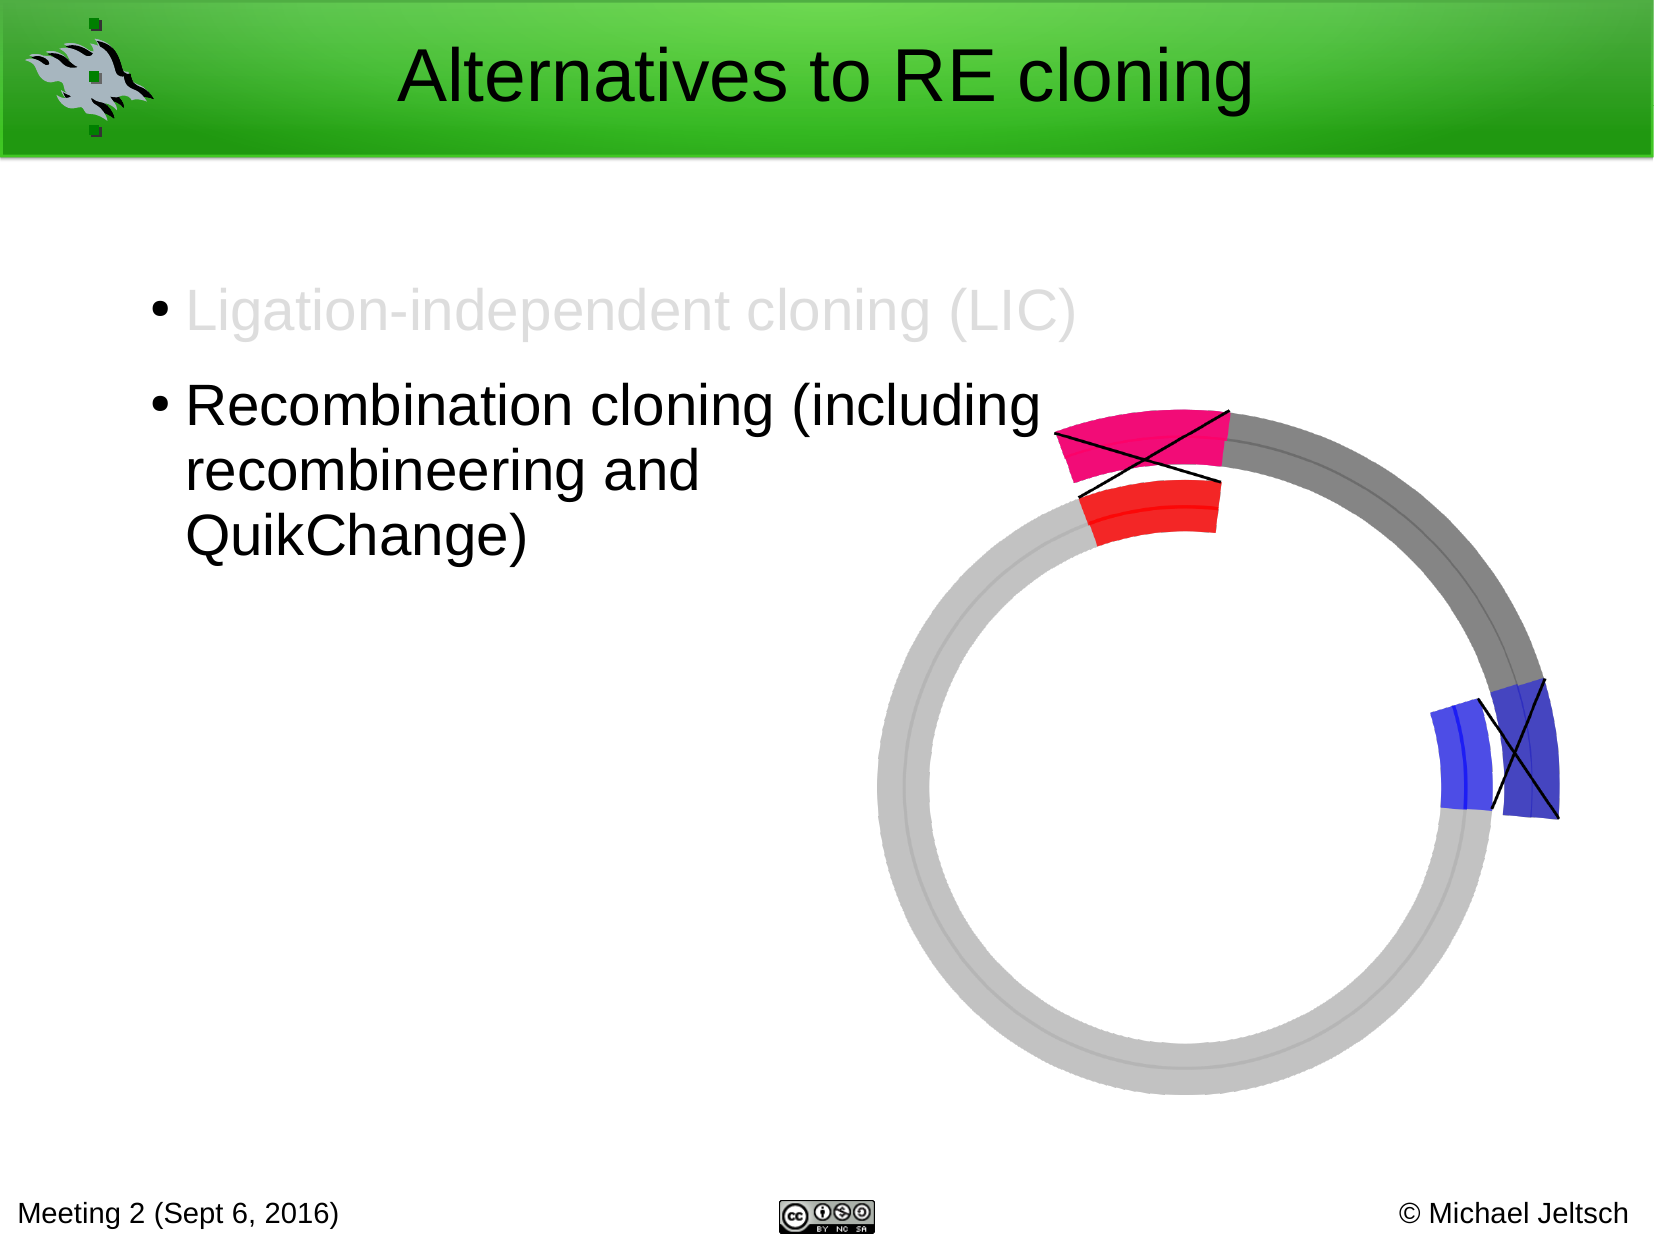

# Alternatives to RE cloning
Ligation-independent cloning (LIC)
Recombination cloning (including recombineering and
QuikChange)